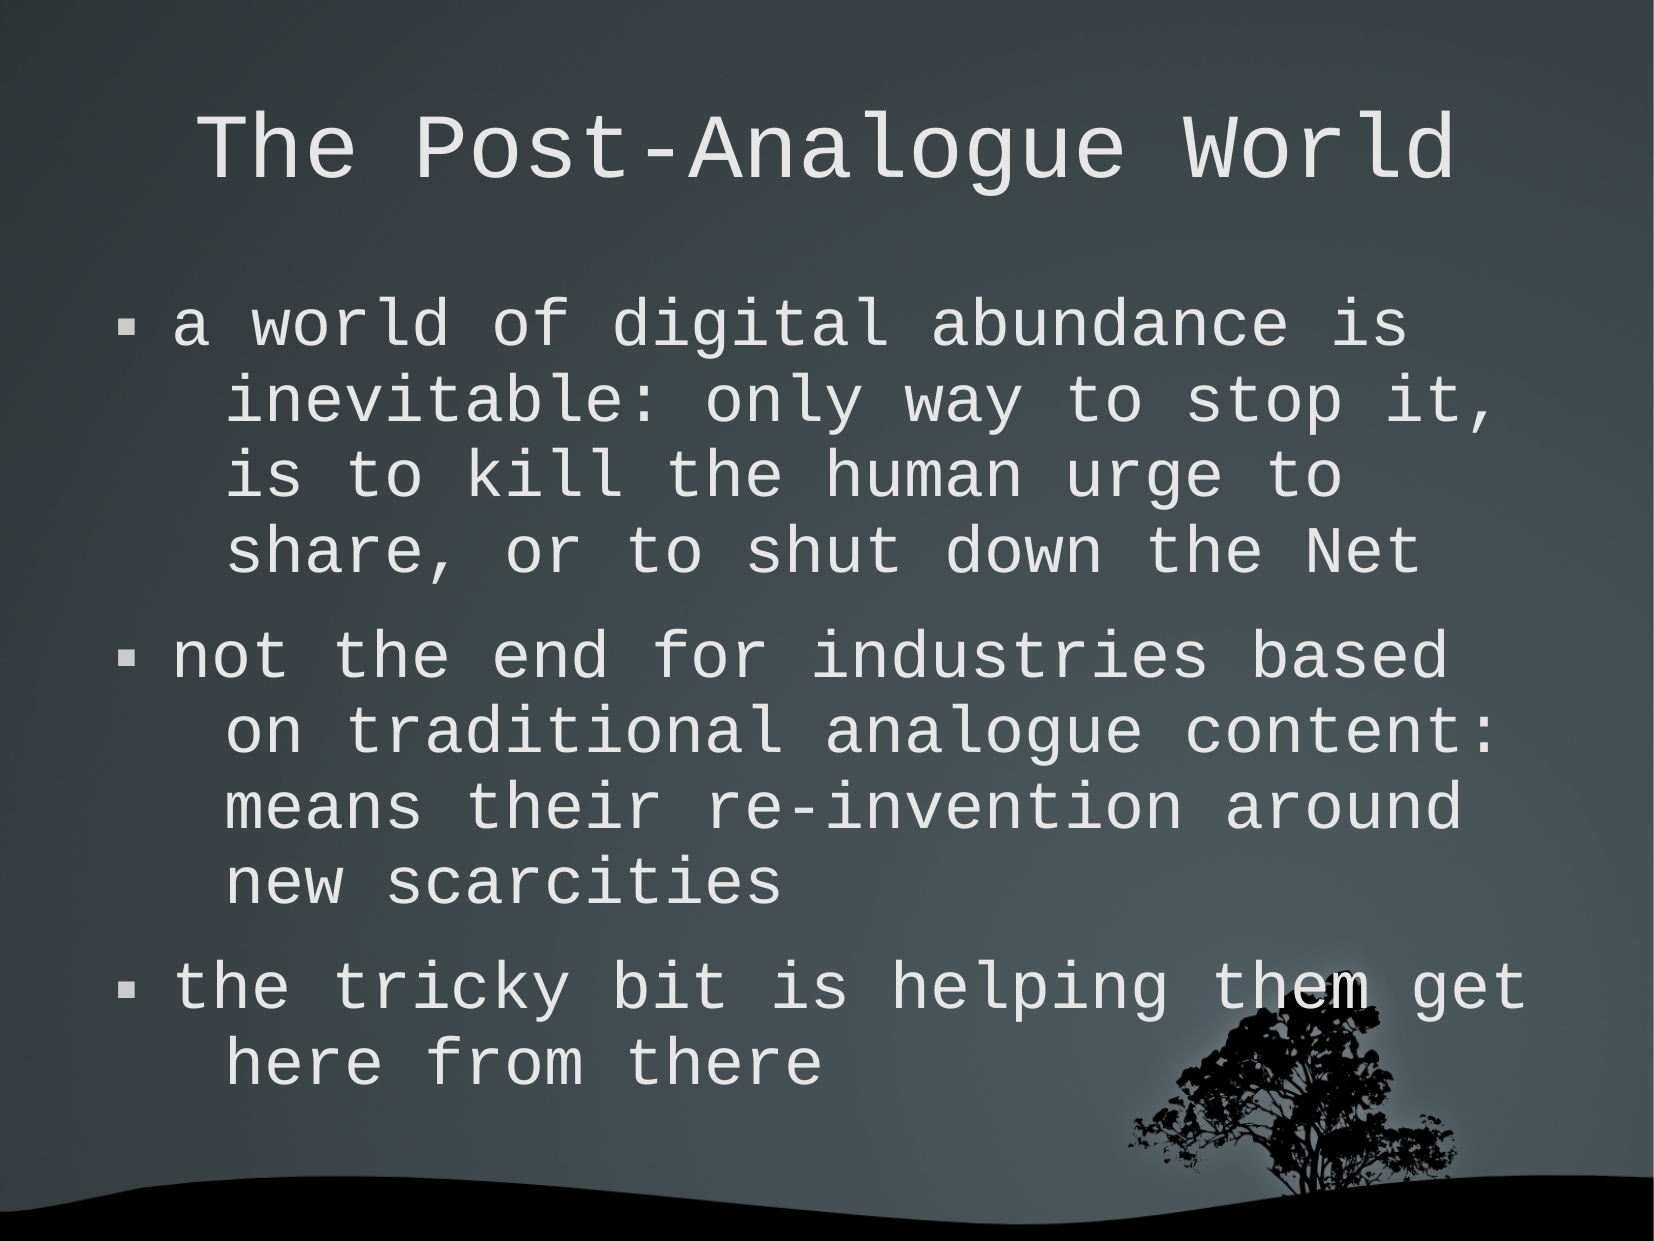

# The Post-Analogue World
a world of digital abundance is inevitable: only way to stop it, is to kill the human urge to share, or to shut down the Net
not the end for industries based on traditional analogue content: means their re-invention around new scarcities
the tricky bit is helping them get here from there